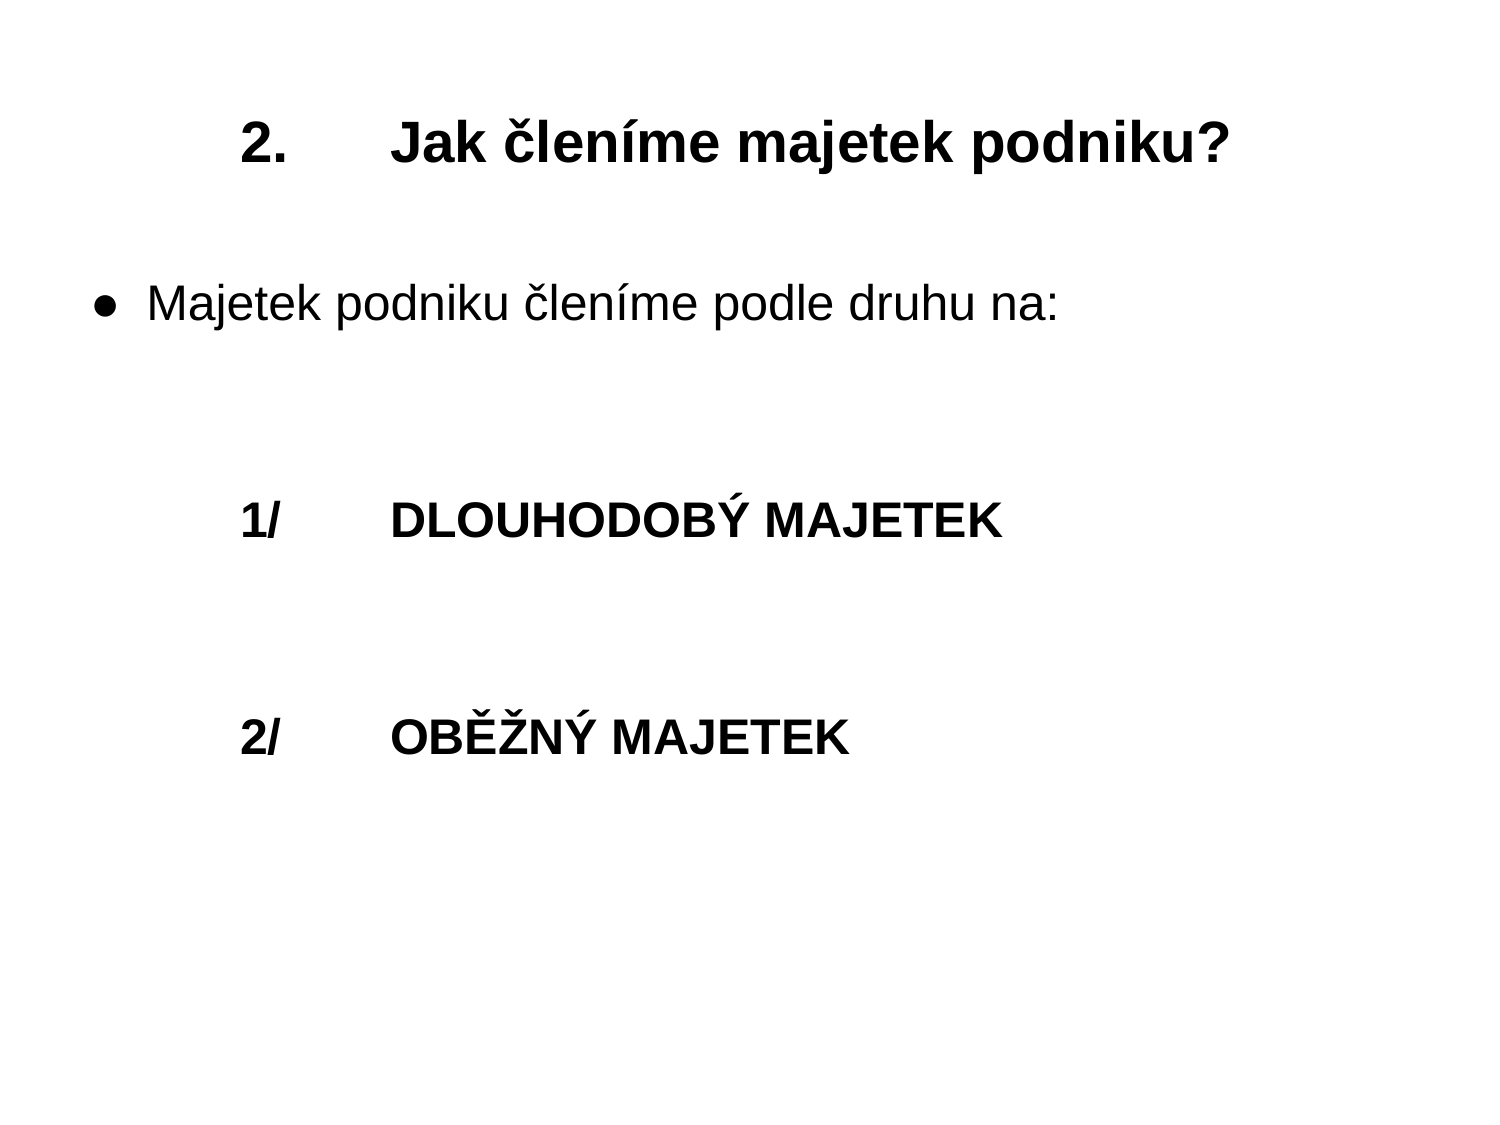

# 2.	Jak členíme majetek podniku?
●	Majetek podniku členíme podle druhu na:
		1/	DLOUHODOBÝ MAJETEK
		2/	OBĚŽNÝ MAJETEK